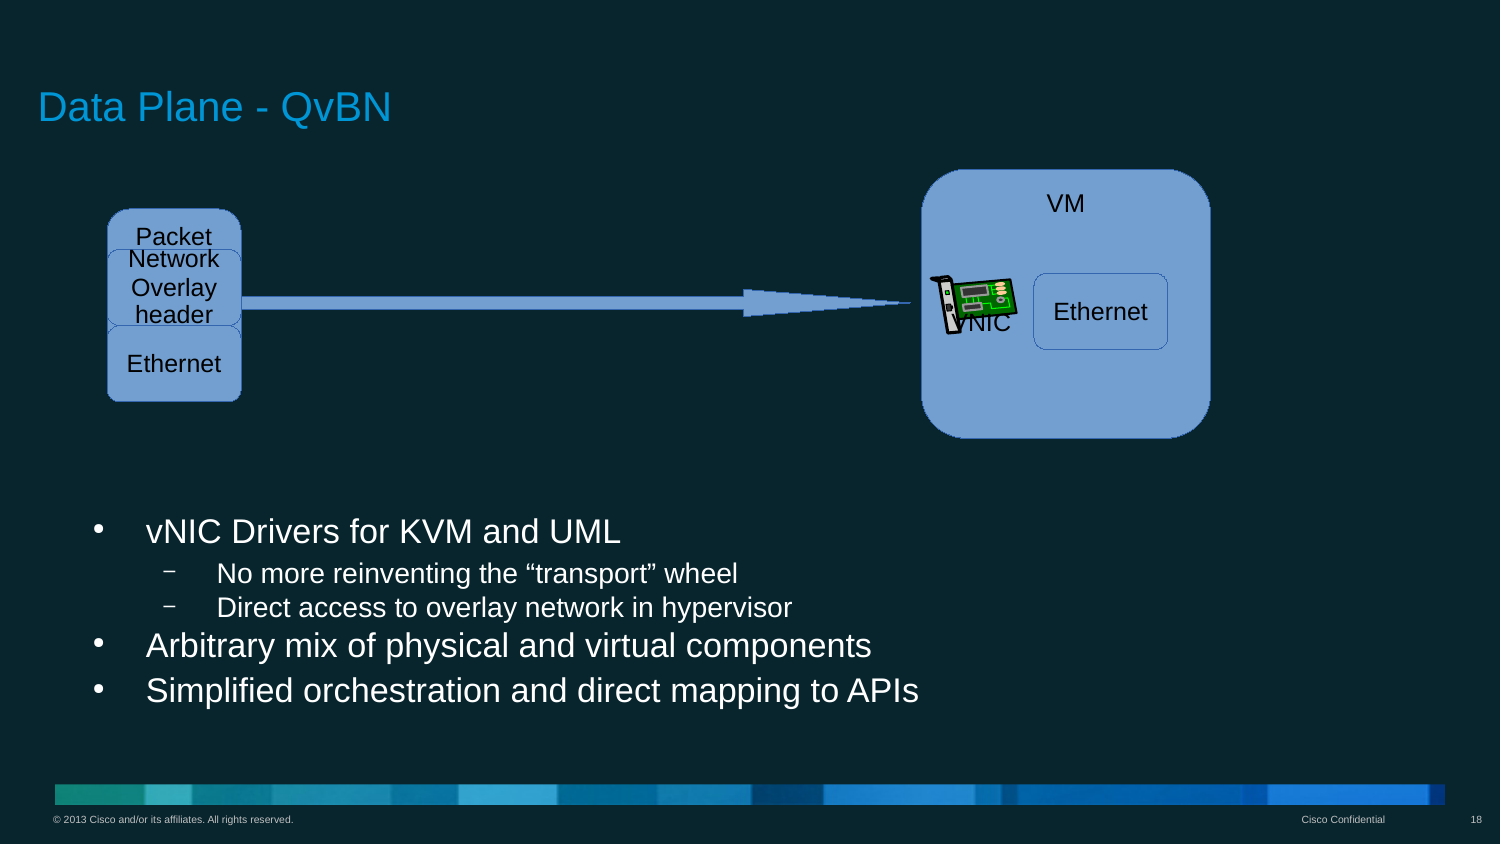

# Data Plane - QvBN
VM
Packet
Network
Overlay
header
VNIC
Ethernet
Ethernet
vNIC Drivers for KVM and UML
No more reinventing the “transport” wheel
Direct access to overlay network in hypervisor
Arbitrary mix of physical and virtual components
Simplified orchestration and direct mapping to APIs